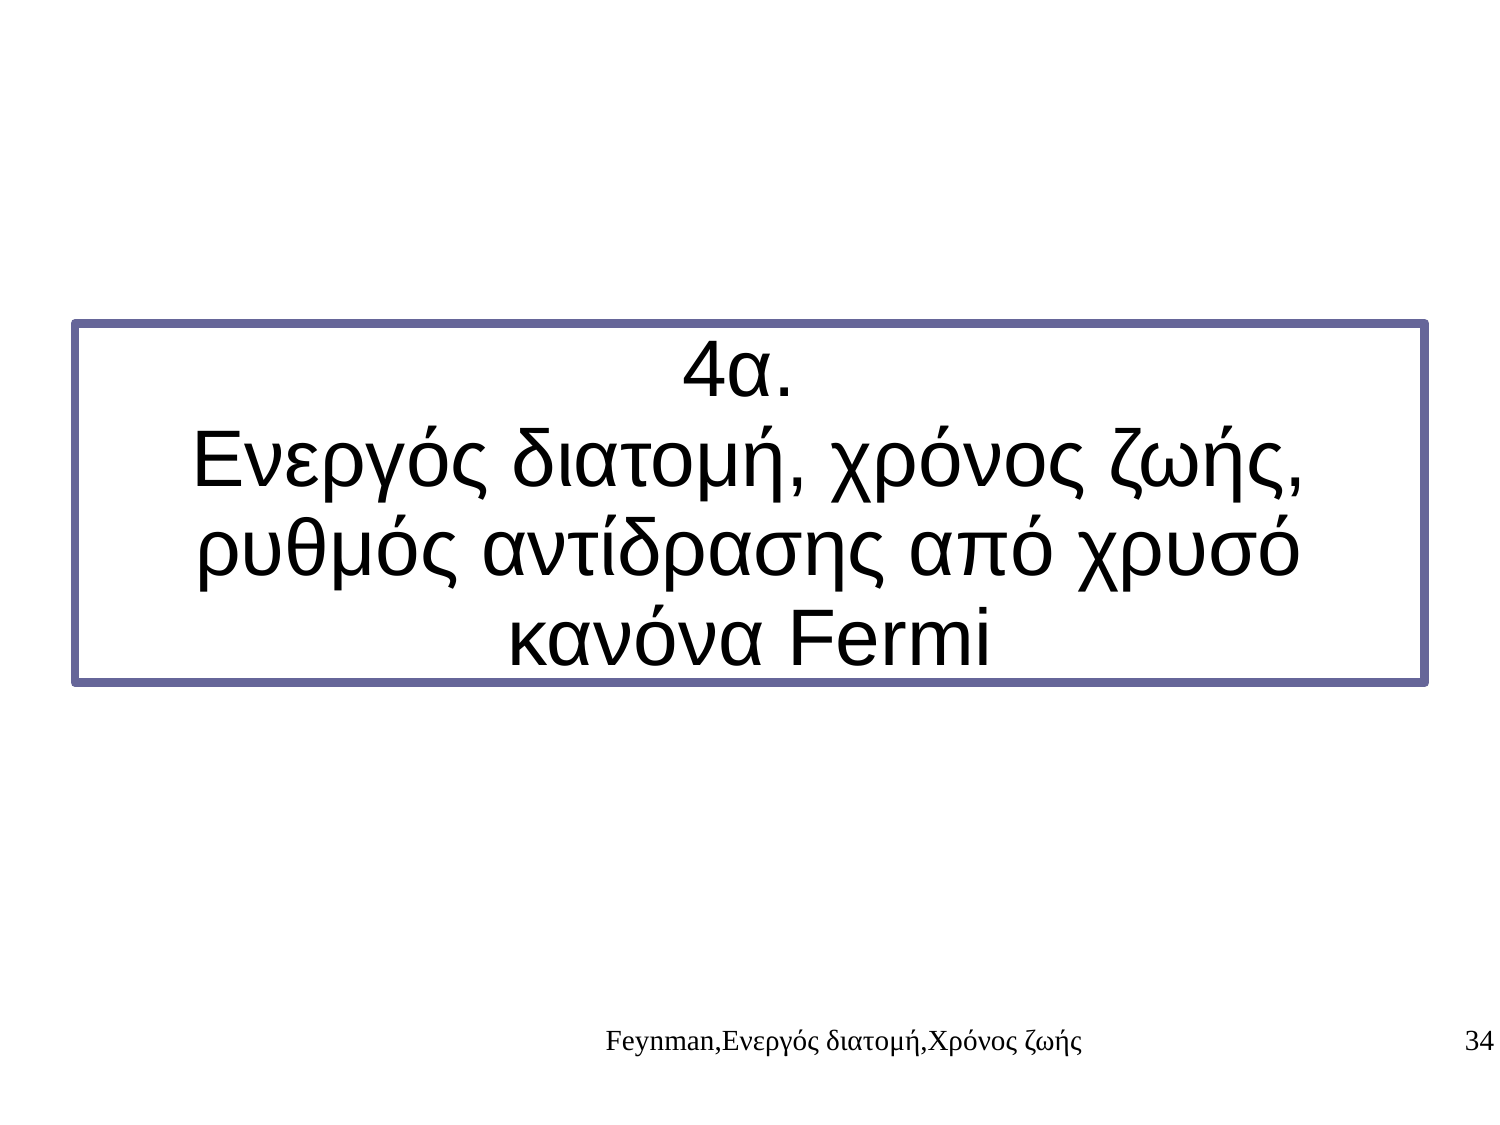

# 4α. Ενεργός διατομή, χρόνος ζωής, ρυθμός αντίδρασης από χρυσό κανόνα Fermi
Feynman,Eνεργός διατομή,Xρόνος ζωής
34